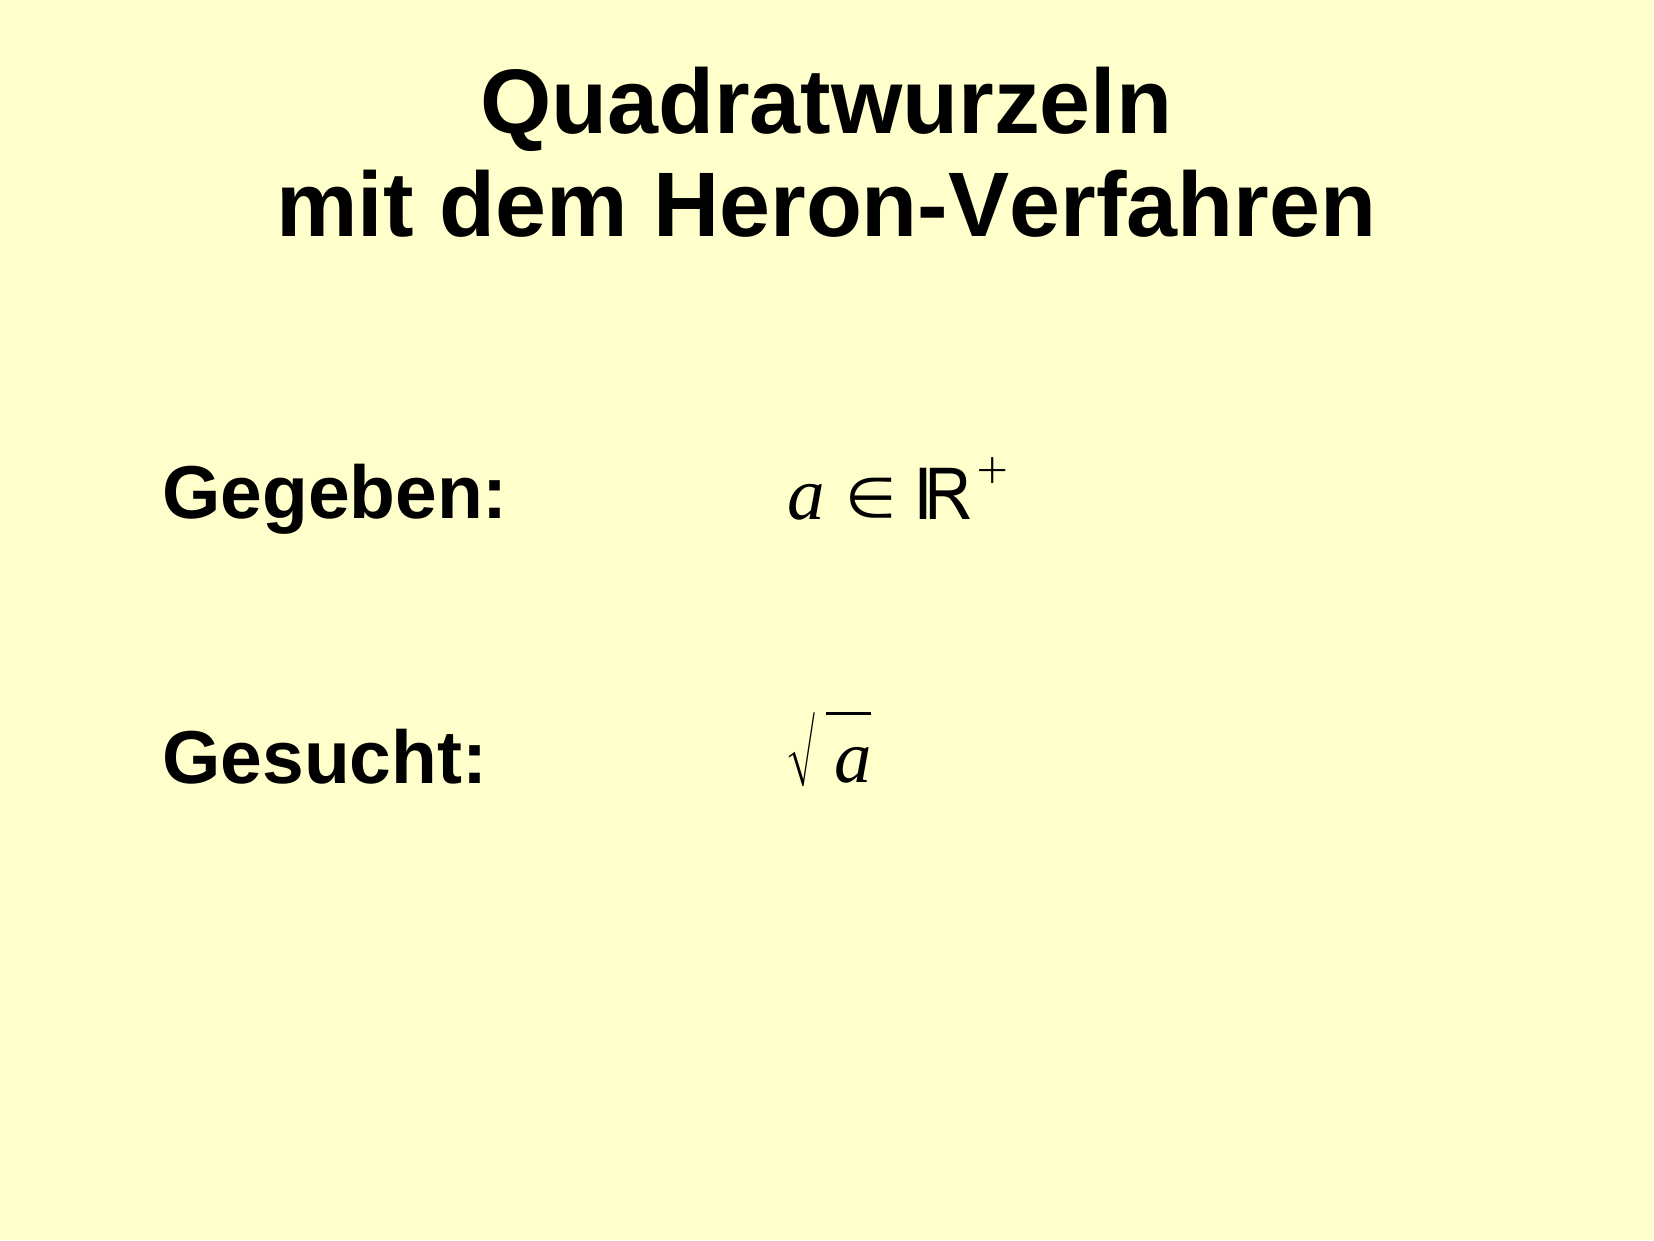

# Quadratwurzeln mit dem Heron-Verfahren
Gegeben:
Gesucht: